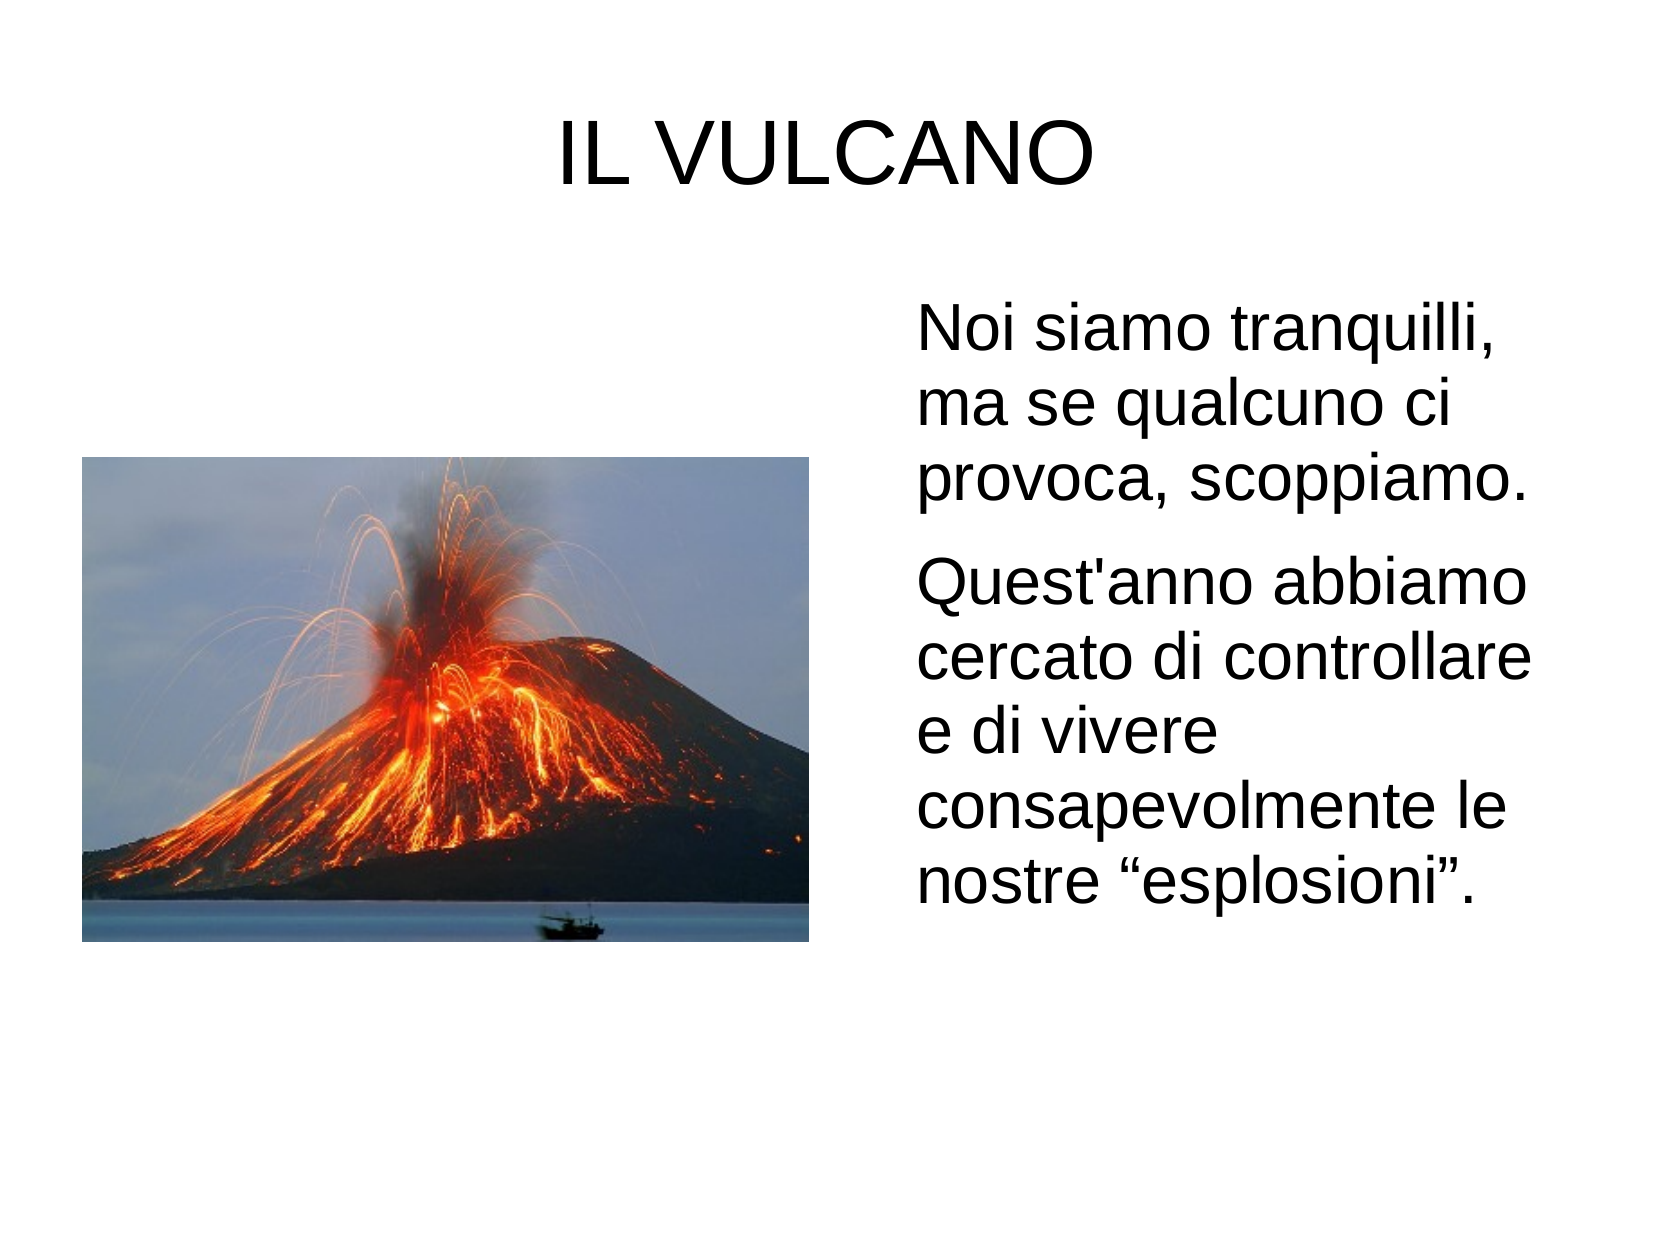

# IL VULCANO
Noi siamo tranquilli, ma se qualcuno ci provoca, scoppiamo.
Quest'anno abbiamo cercato di controllare e di vivere consapevolmente le nostre “esplosioni”.